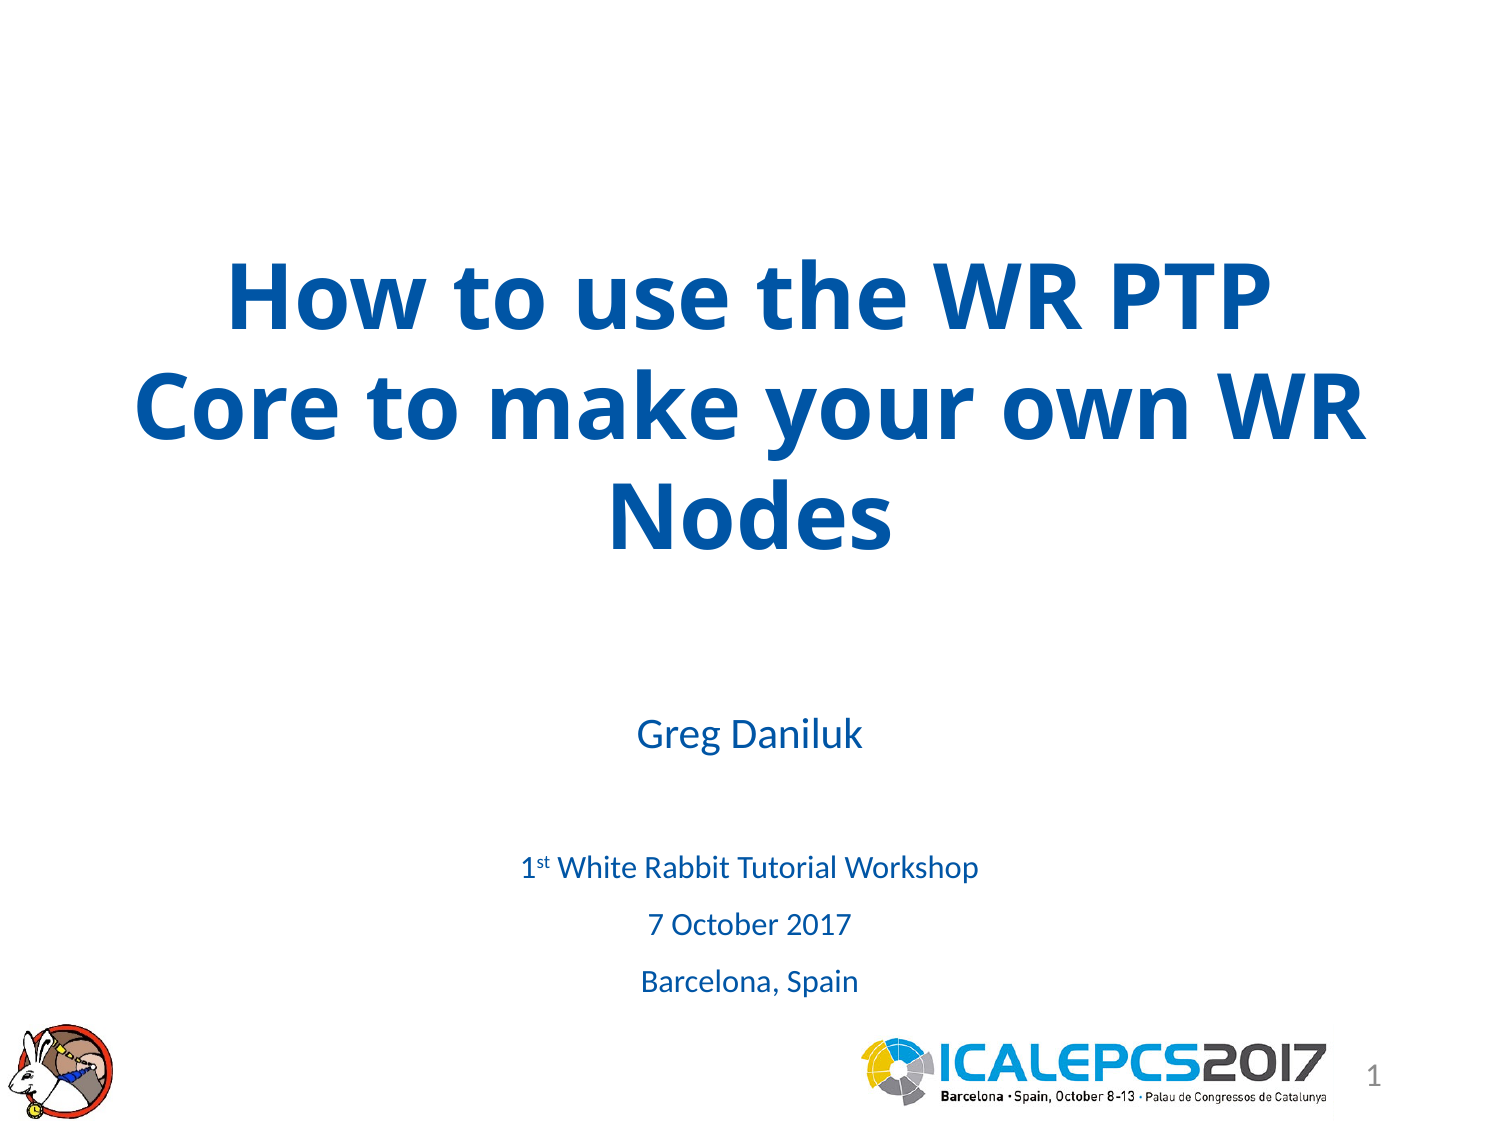

# How to use the WR PTP Core to make your own WR Nodes
Greg Daniluk
1st White Rabbit Tutorial Workshop
7 October 2017
Barcelona, Spain